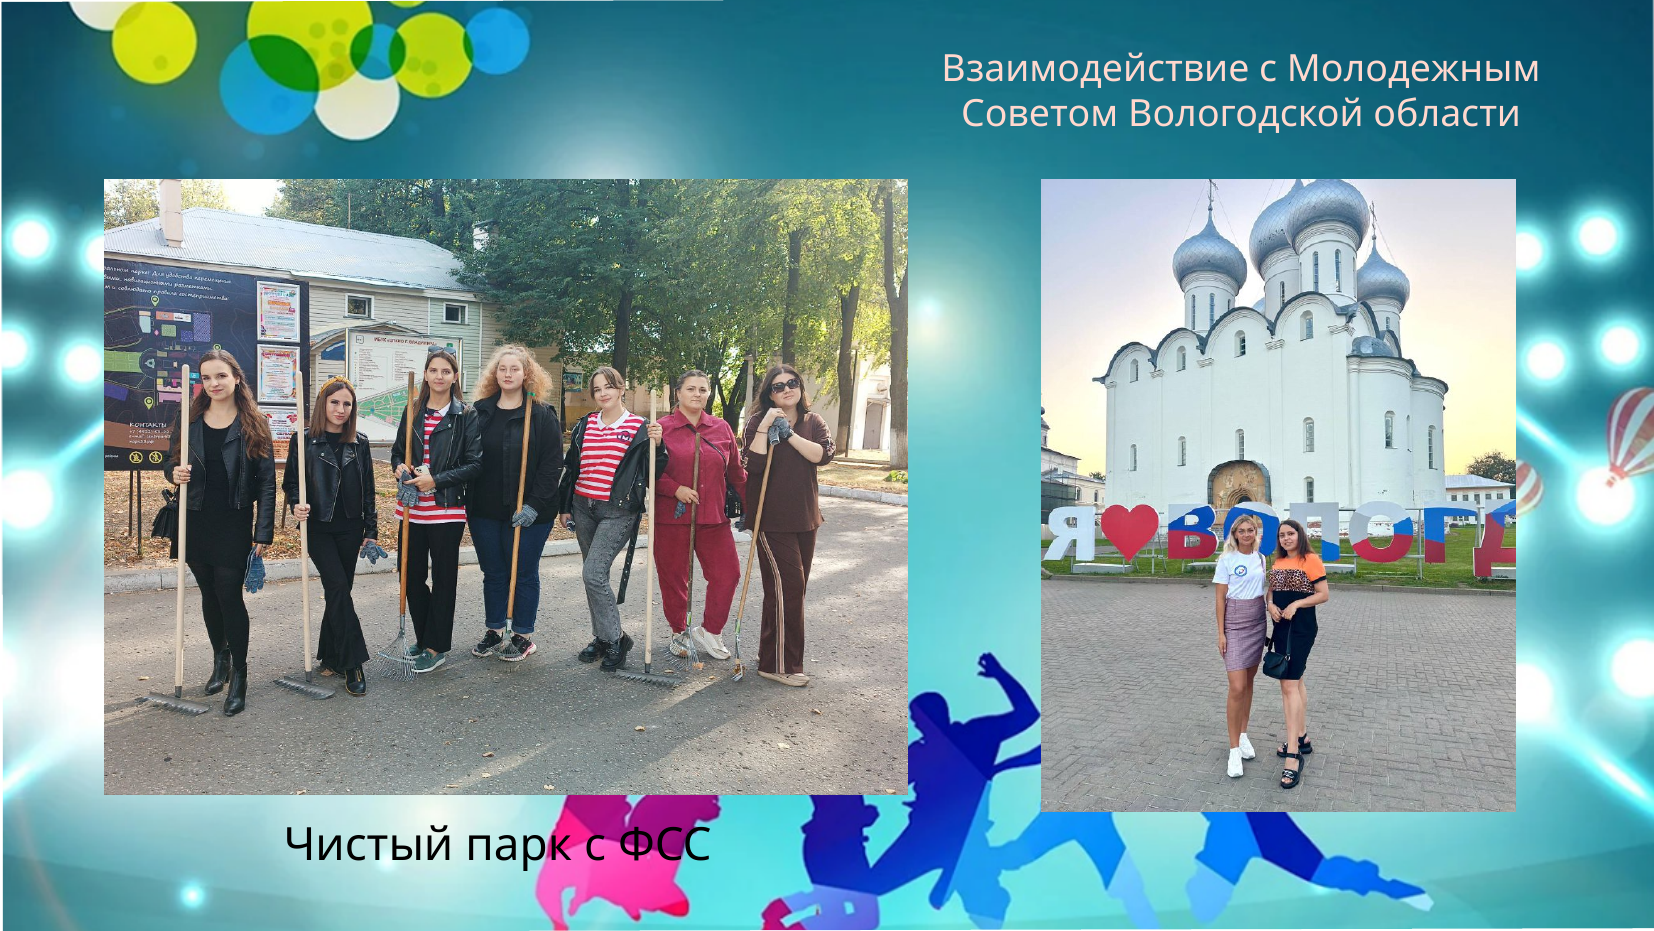

Взаимодействие с Молодежным
Советом Вологодской области
Чистый парк с ФСС